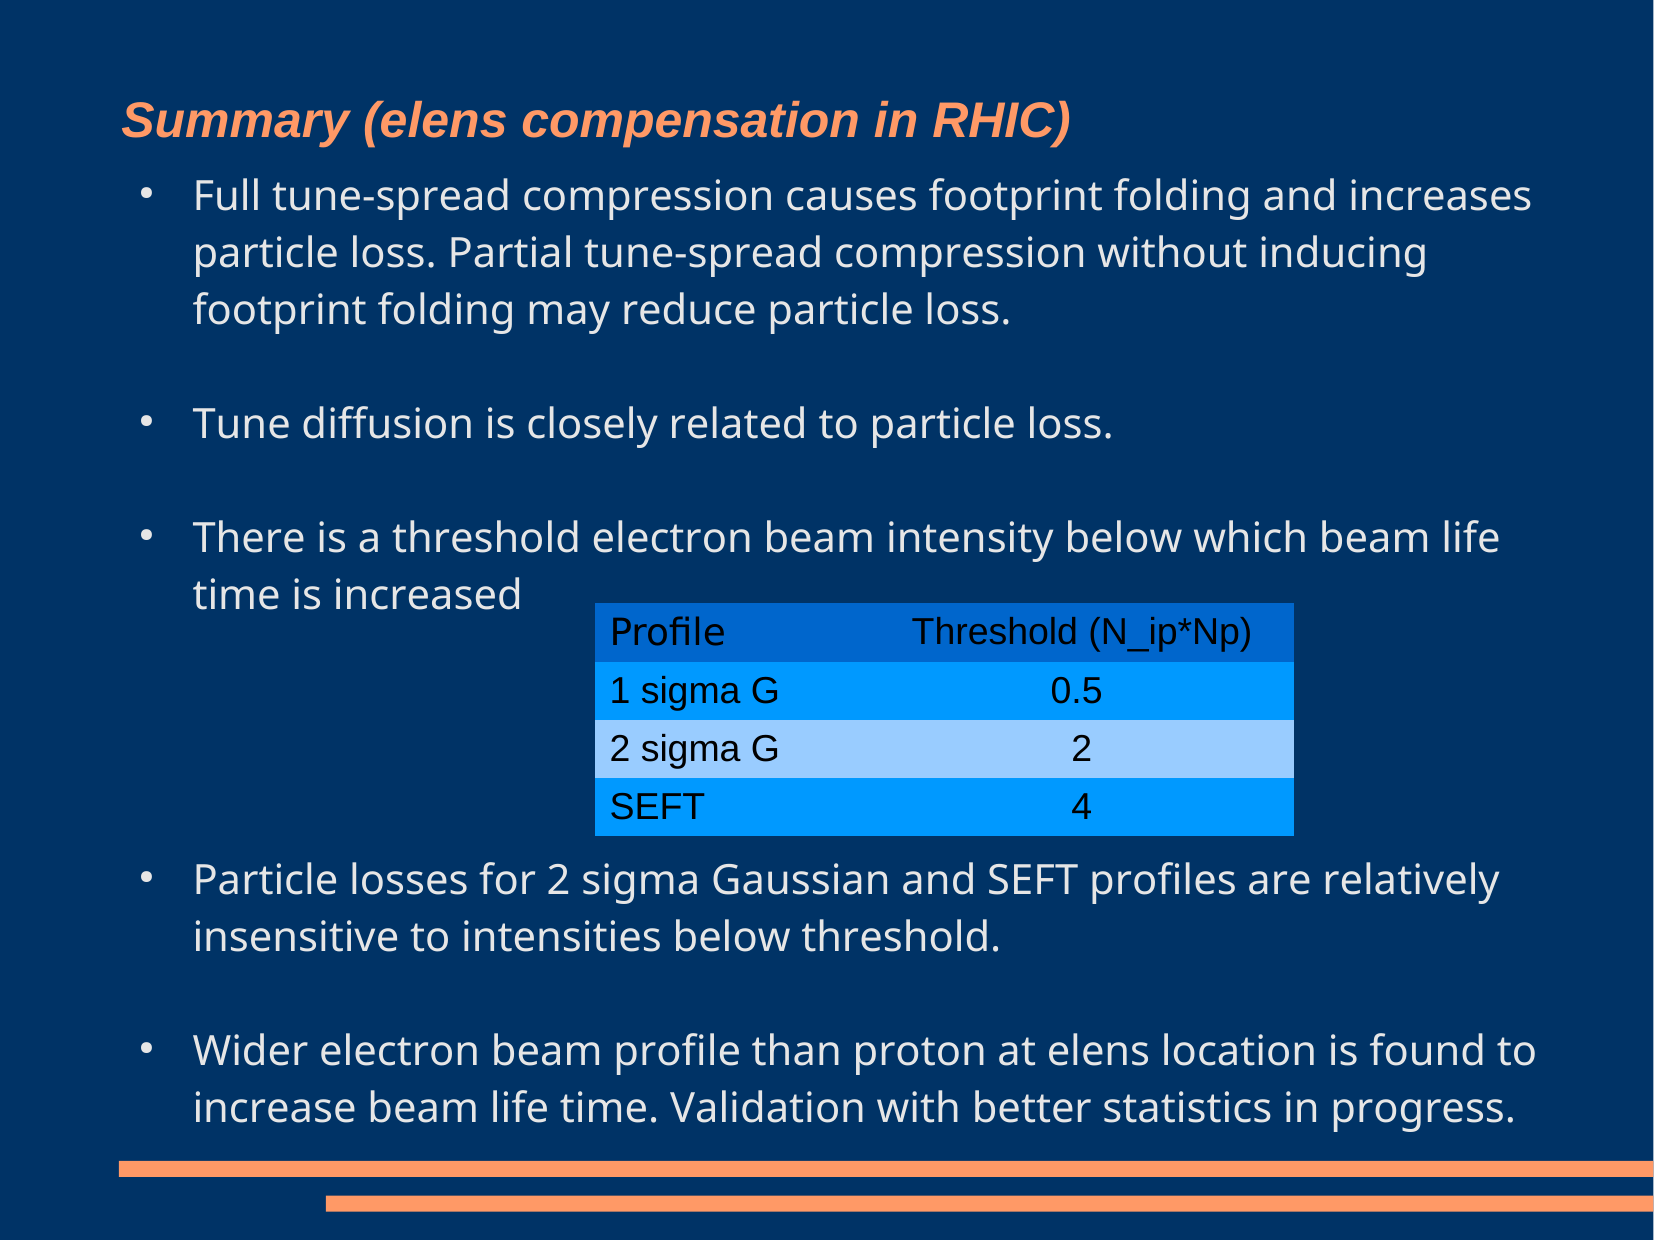

# Summary (elens compensation in RHIC)
Full tune-spread compression causes footprint folding and increases particle loss. Partial tune-spread compression without inducing footprint folding may reduce particle loss.
Tune diffusion is closely related to particle loss.
There is a threshold electron beam intensity below which beam life time is increased
Particle losses for 2 sigma Gaussian and SEFT profiles are relatively insensitive to intensities below threshold.
Wider electron beam profile than proton at elens location is found to increase beam life time. Validation with better statistics in progress.
| Profile | Threshold (N\_ip\*Np) |
| --- | --- |
| 1 sigma G | 0.5 |
| 2 sigma G | 2 |
| SEFT | 4 |